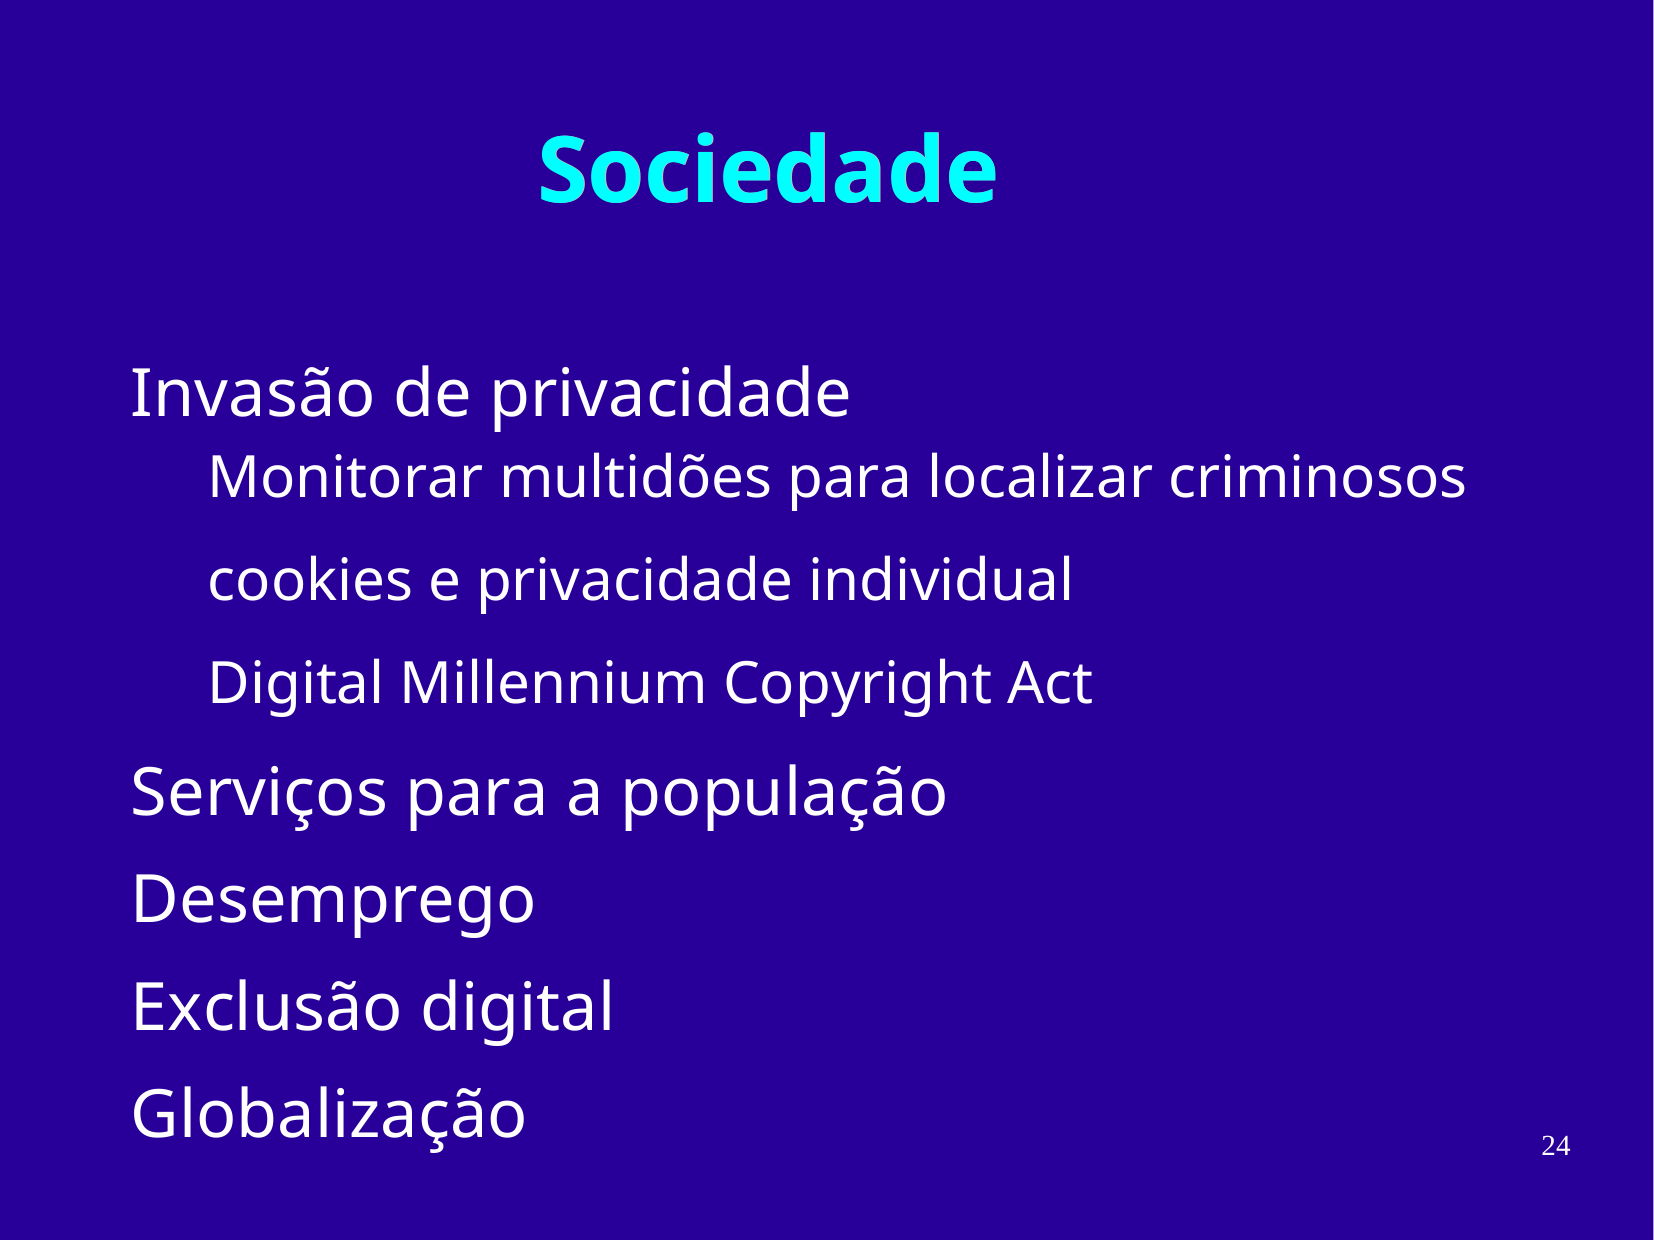

# Sociedade
Invasão de privacidade
Monitorar multidões para localizar criminosos
cookies e privacidade individual
Digital Millennium Copyright Act
Serviços para a população
Desemprego
Exclusão digital
Globalização
24